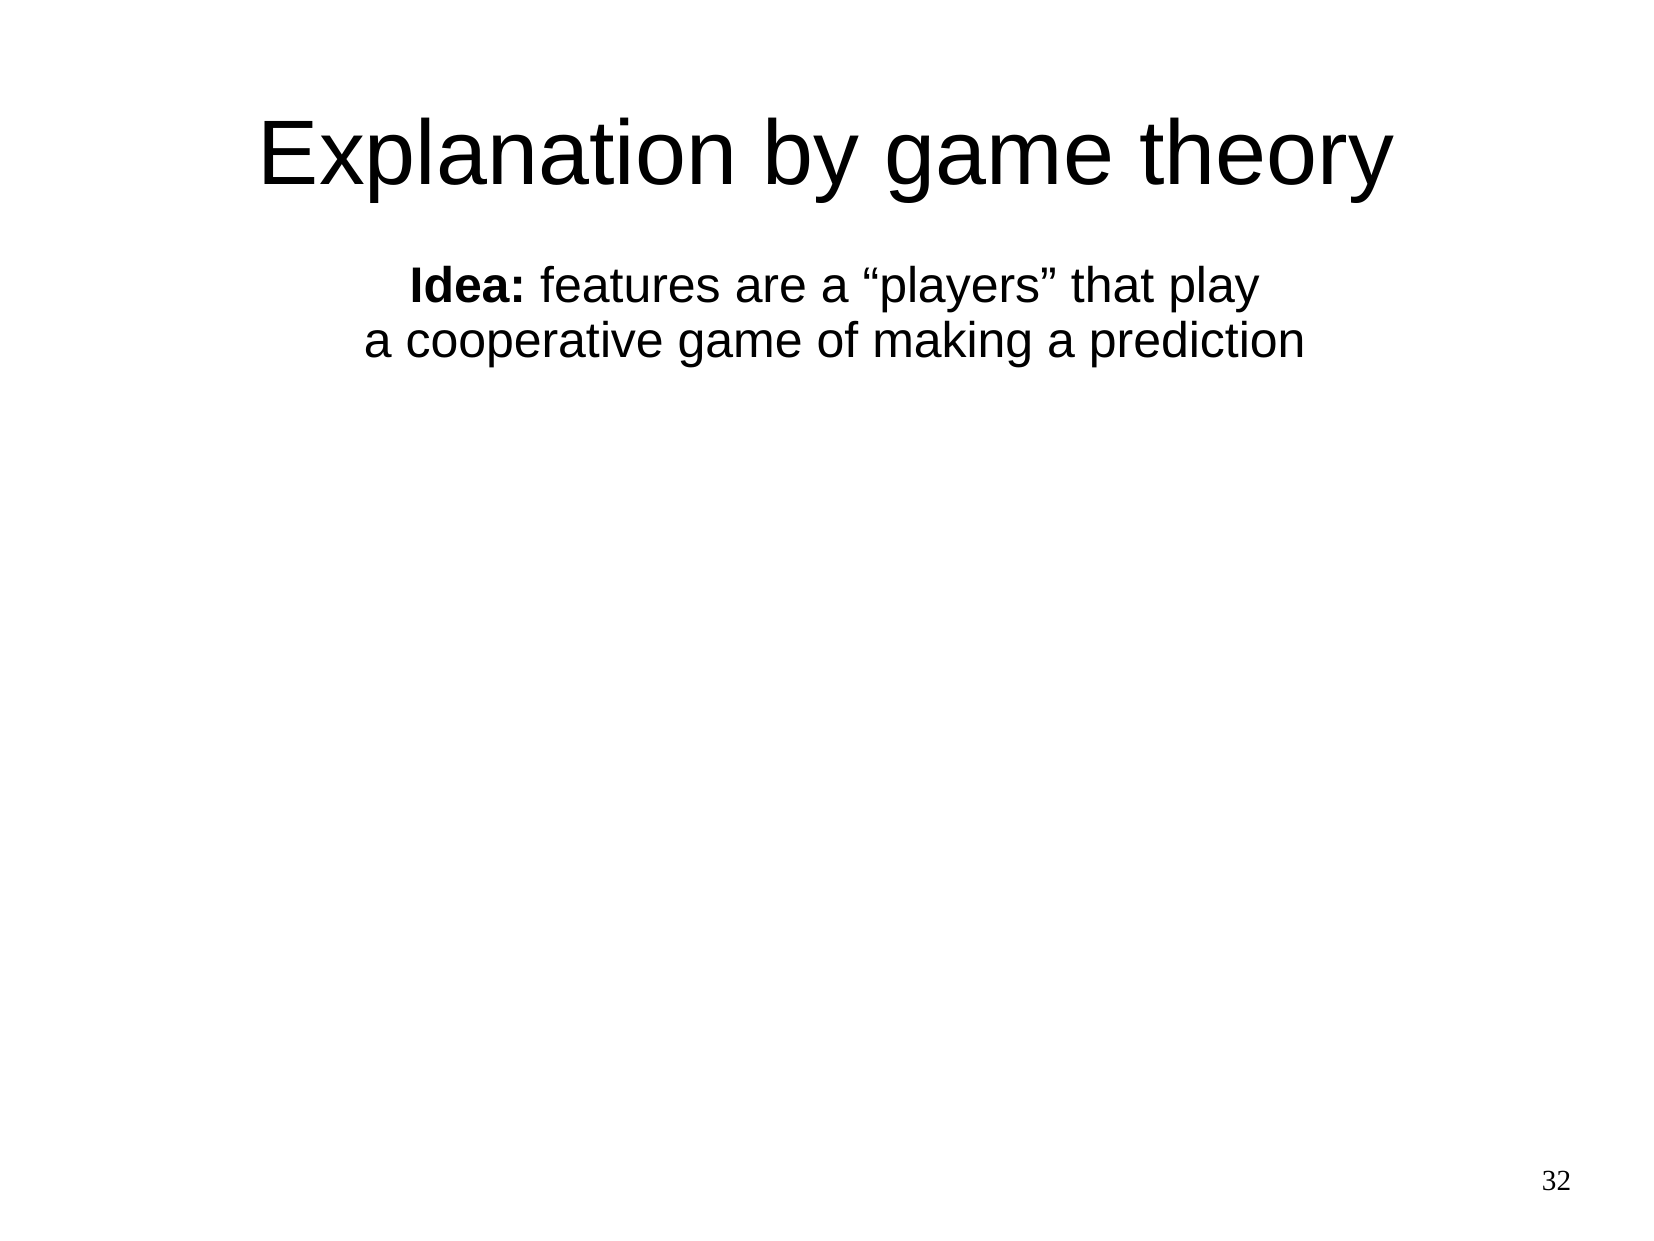

Idea: features are a “players” that play
a cooperative game of making a prediction
# Explanation by game theory
32